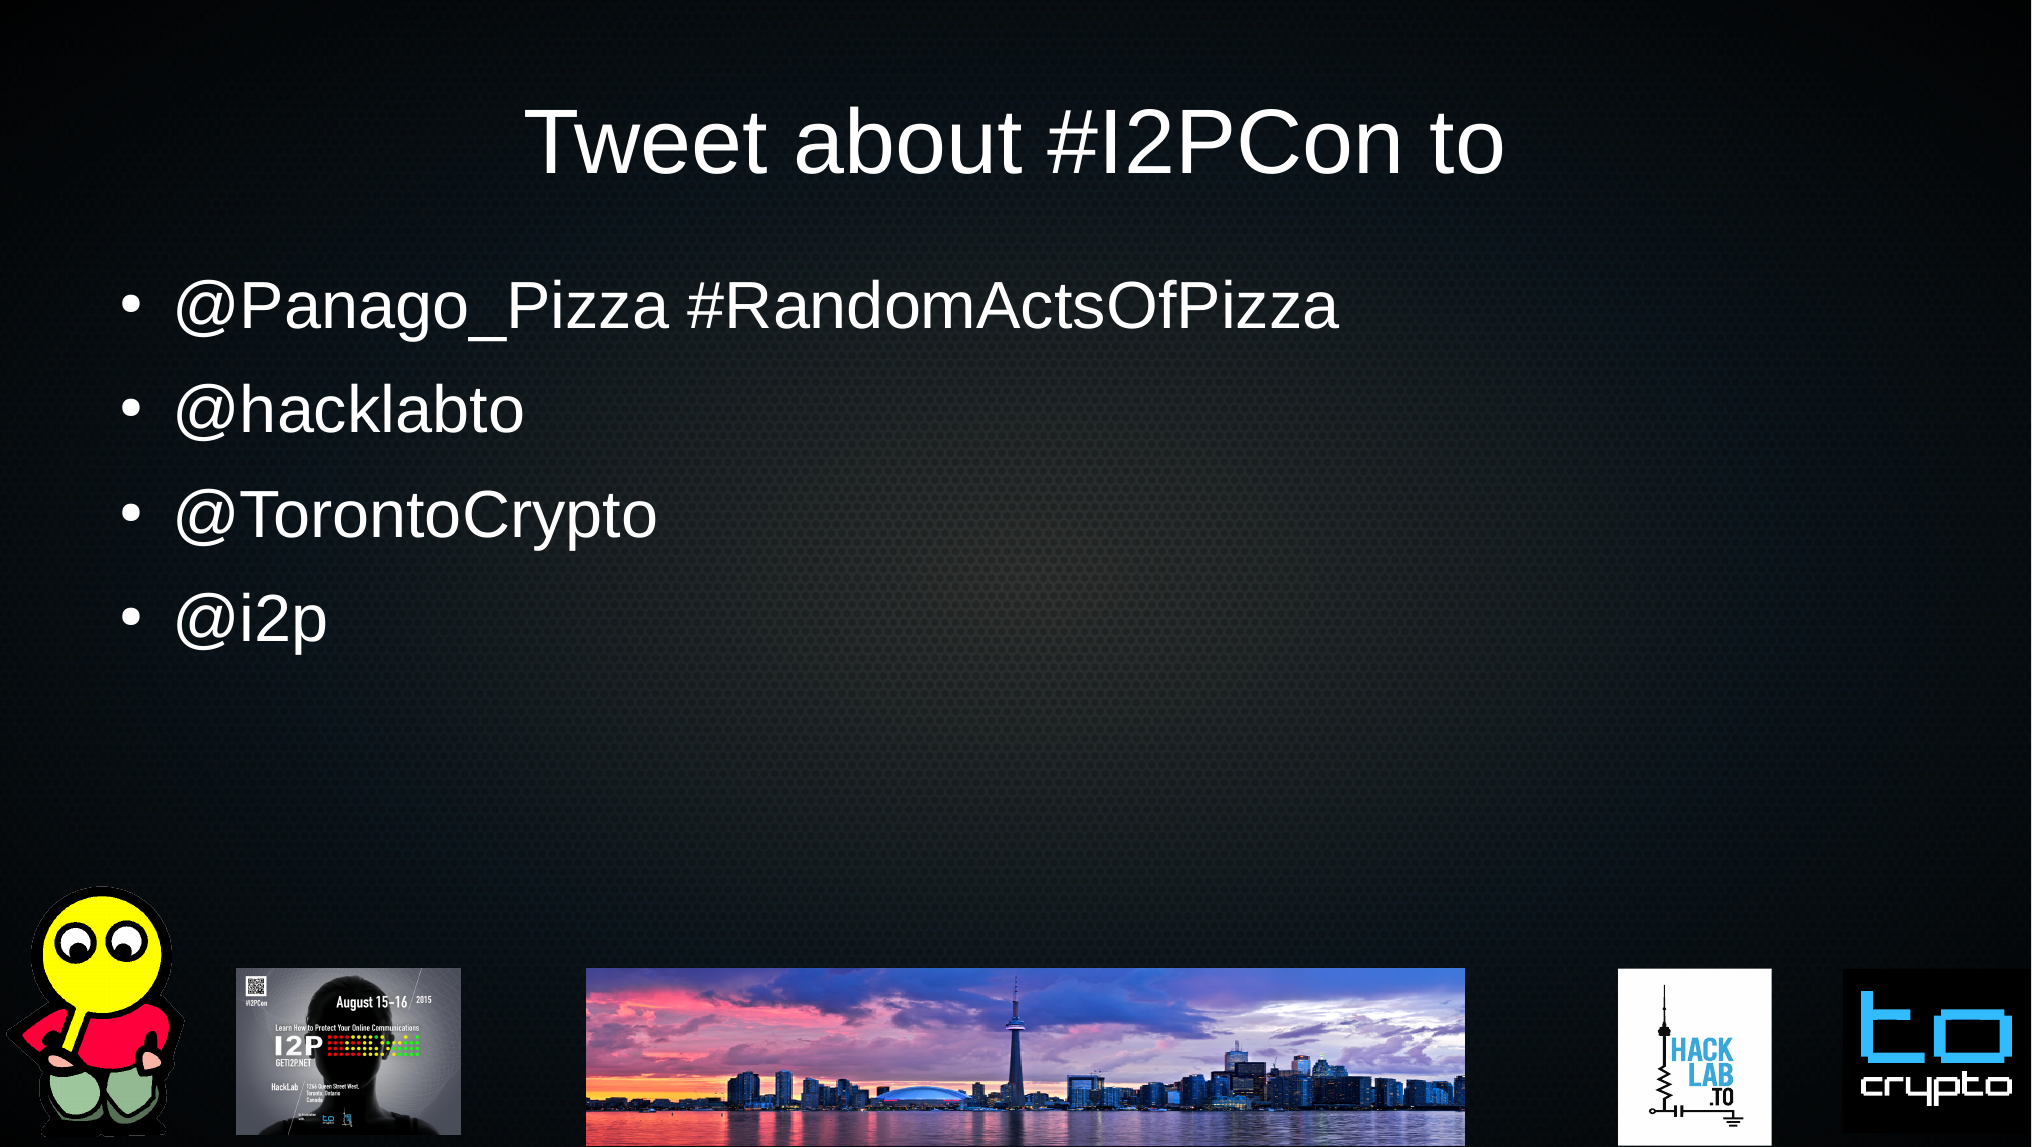

# Tweet about #I2PCon to
@Panago_Pizza #RandomActsOfPizza
@hacklabto
@TorontoCrypto
@i2p
3